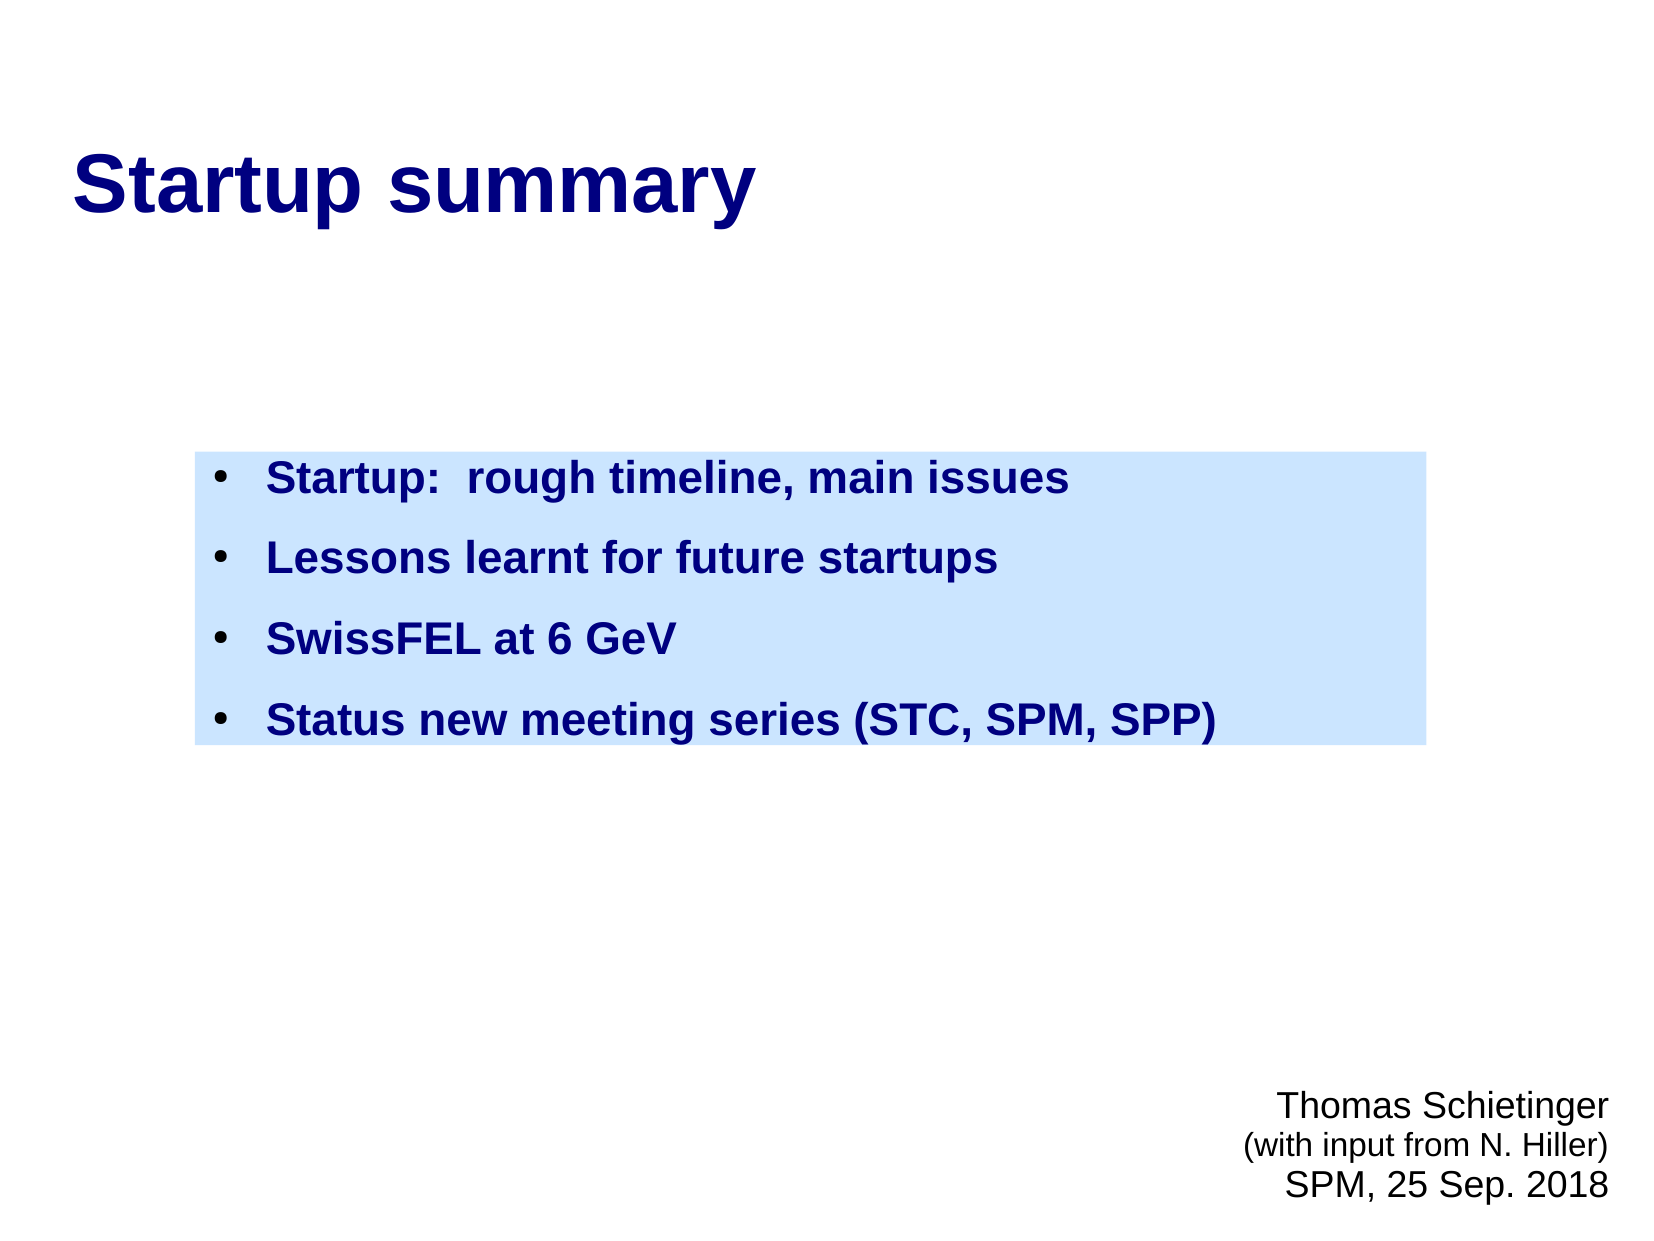

Startup summary
# Startup: rough timeline, main issues
Lessons learnt for future startups
SwissFEL at 6 GeV
Status new meeting series (STC, SPM, SPP)
Thomas Schietinger
(with input from N. Hiller)
 SPM, 25 Sep. 2018